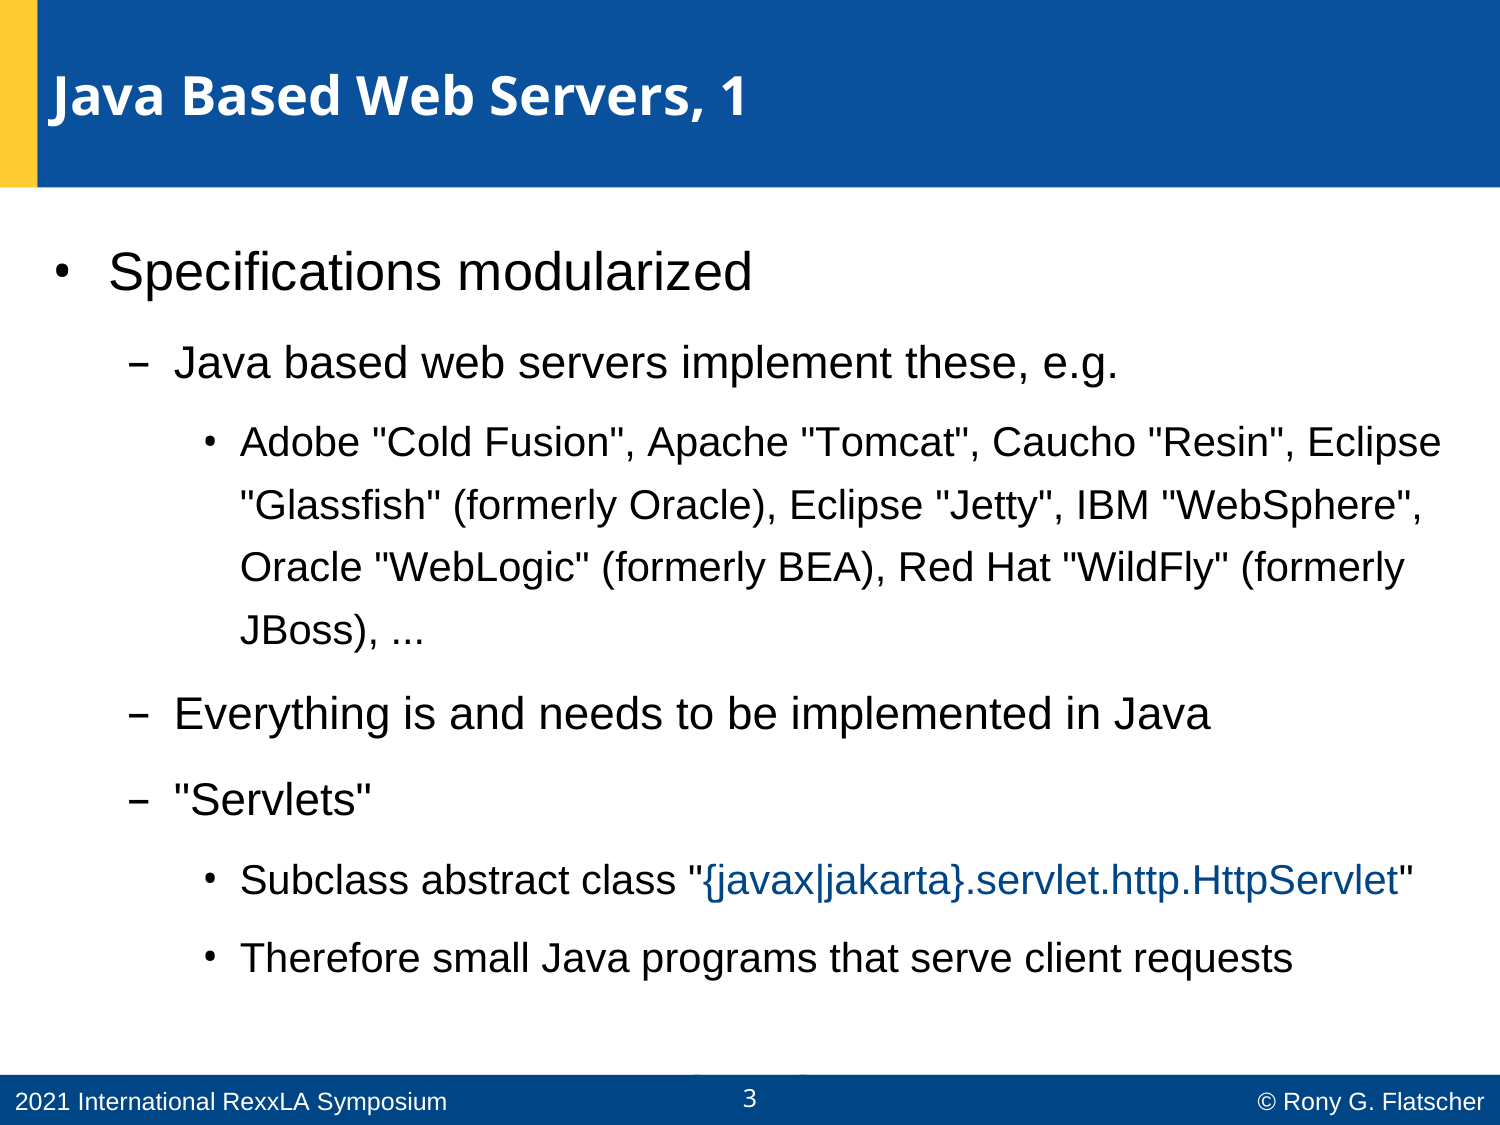

# Java Based Web Servers, 1
Specifications modularized
Java based web servers implement these, e.g.
Adobe "Cold Fusion", Apache "Tomcat", Caucho "Resin", Eclipse "Glassfish" (formerly Oracle), Eclipse "Jetty", IBM "WebSphere", Oracle "WebLogic" (formerly BEA), Red Hat "WildFly" (formerly JBoss), ...
Everything is and needs to be implemented in Java
"Servlets"
Subclass abstract class "{javax|jakarta}.servlet.http.HttpServlet"
Therefore small Java programs that serve client requests